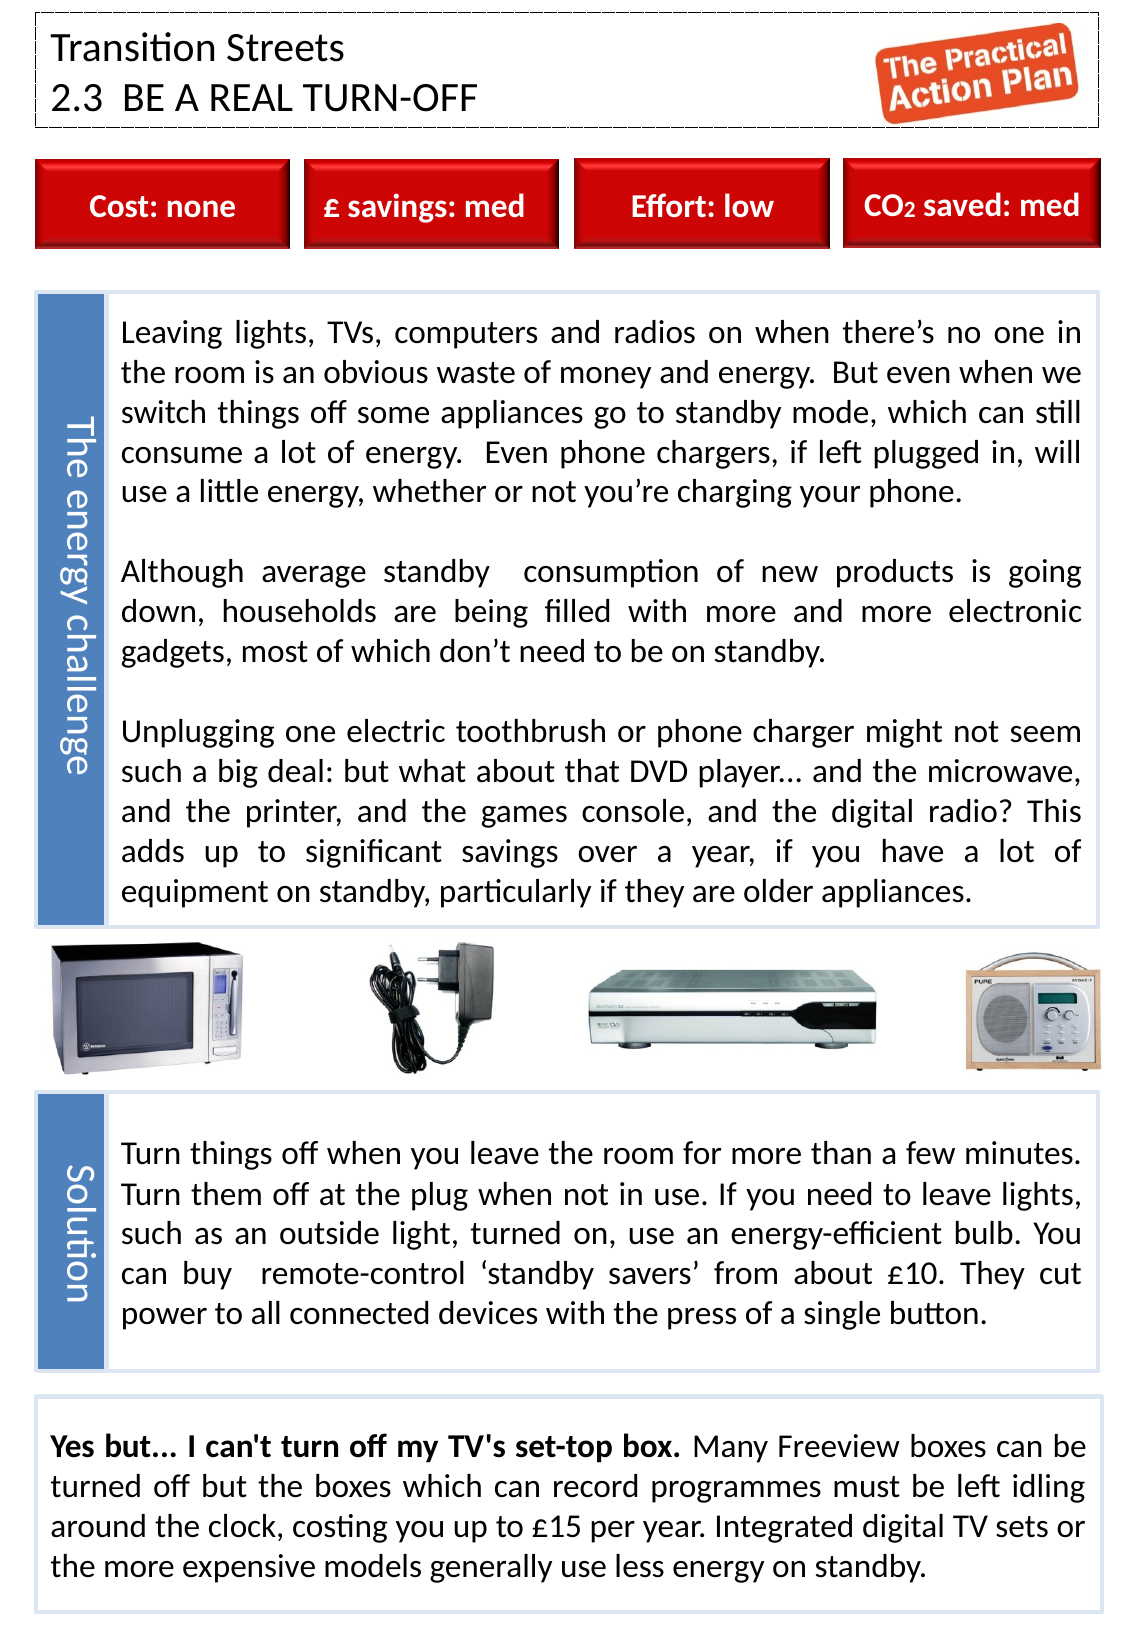

Transition Streets
2.3 BE A REAL TURN-OFF
Effort: low
CO2 saved: med
Cost: none
£ savings: med
Leaving lights, TVs, computers and radios on when there’s no one in the room is an obvious waste of money and energy. But even when we switch things off some appliances go to standby mode, which can still consume a lot of energy. Even phone chargers, if left plugged in, will use a little energy, whether or not you’re charging your phone.
Although average standby consumption of new products is going down, households are being filled with more and more electronic gadgets, most of which don’t need to be on standby.
Unplugging one electric toothbrush or phone charger might not seem such a big deal: but what about that DVD player... and the microwave, and the printer, and the games console, and the digital radio? This adds up to significant savings over a year, if you have a lot of equipment on standby, particularly if they are older appliances.
The energy challenge
Turn things off when you leave the room for more than a few minutes. Turn them off at the plug when not in use. If you need to leave lights, such as an outside light, turned on, use an energy-efficient bulb. You can buy remote-control ‘standby savers’ from about £10. They cut power to all connected devices with the press of a single button.
Solution
Yes but... I can't turn off my TV's set-top box. Many Freeview boxes can be turned off but the boxes which can record programmes must be left idling around the clock, costing you up to £15 per year. Integrated digital TV sets or the more expensive models generally use less energy on standby.